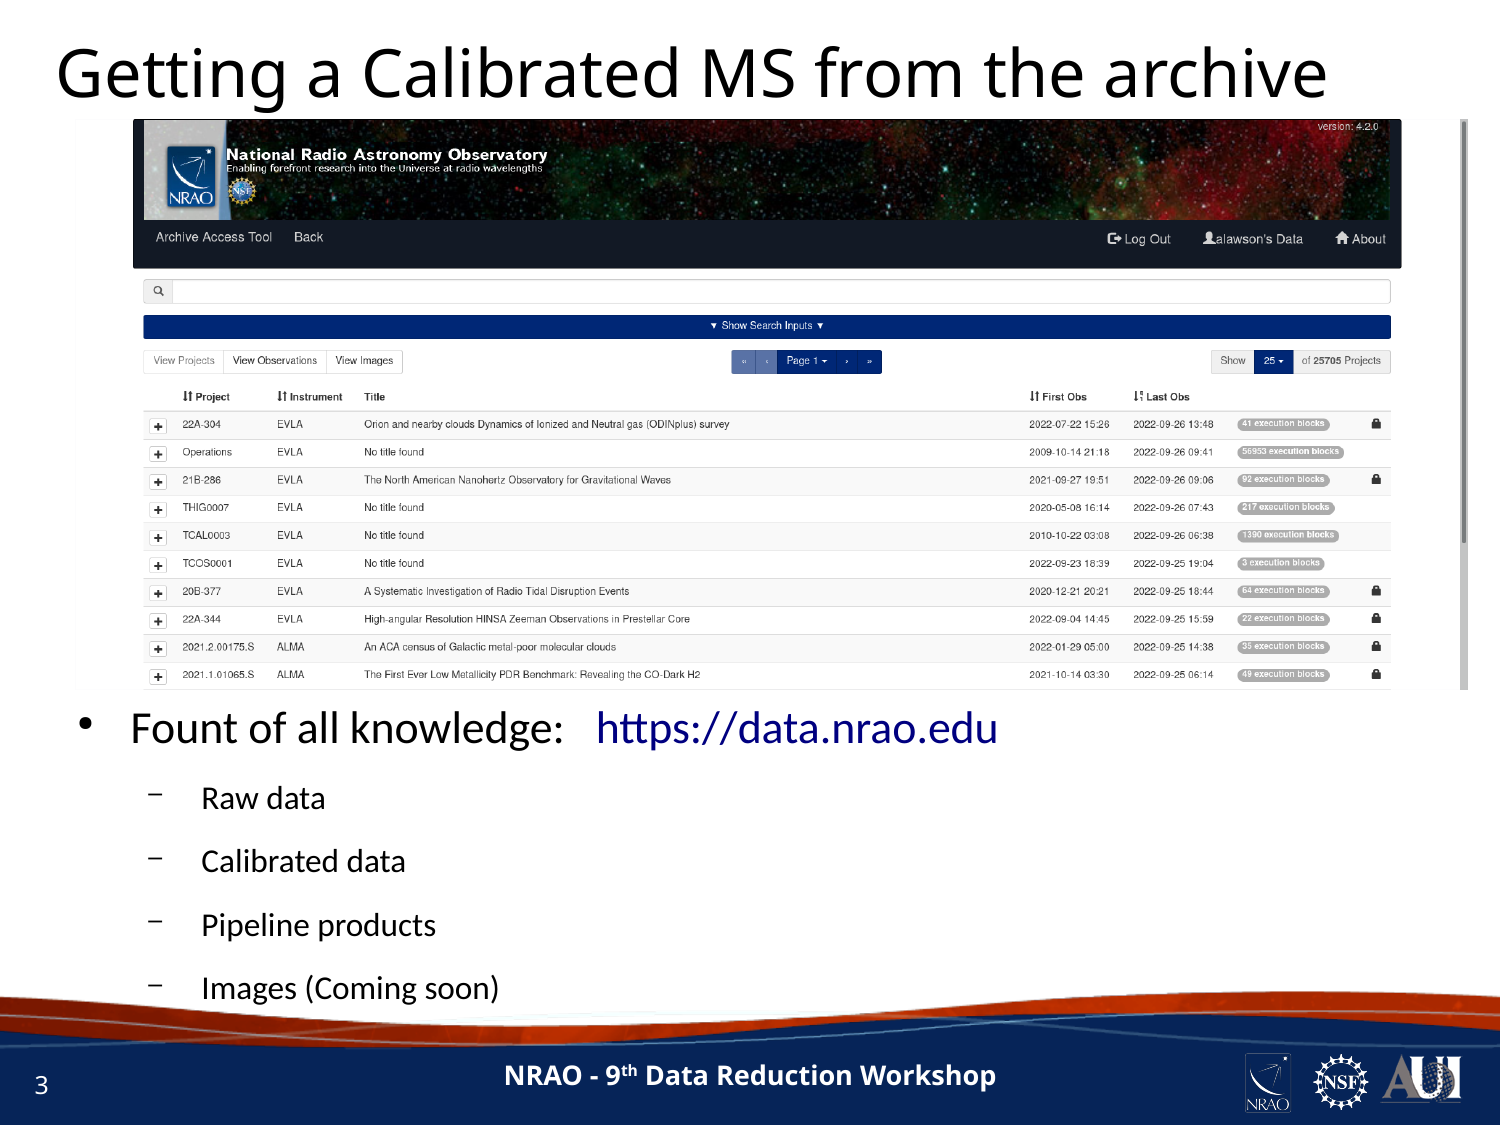

# Getting a Calibrated MS from the archive
Fount of all knowledge: https://data.nrao.edu
Raw data
Calibrated data
Pipeline products
Images (Coming soon)